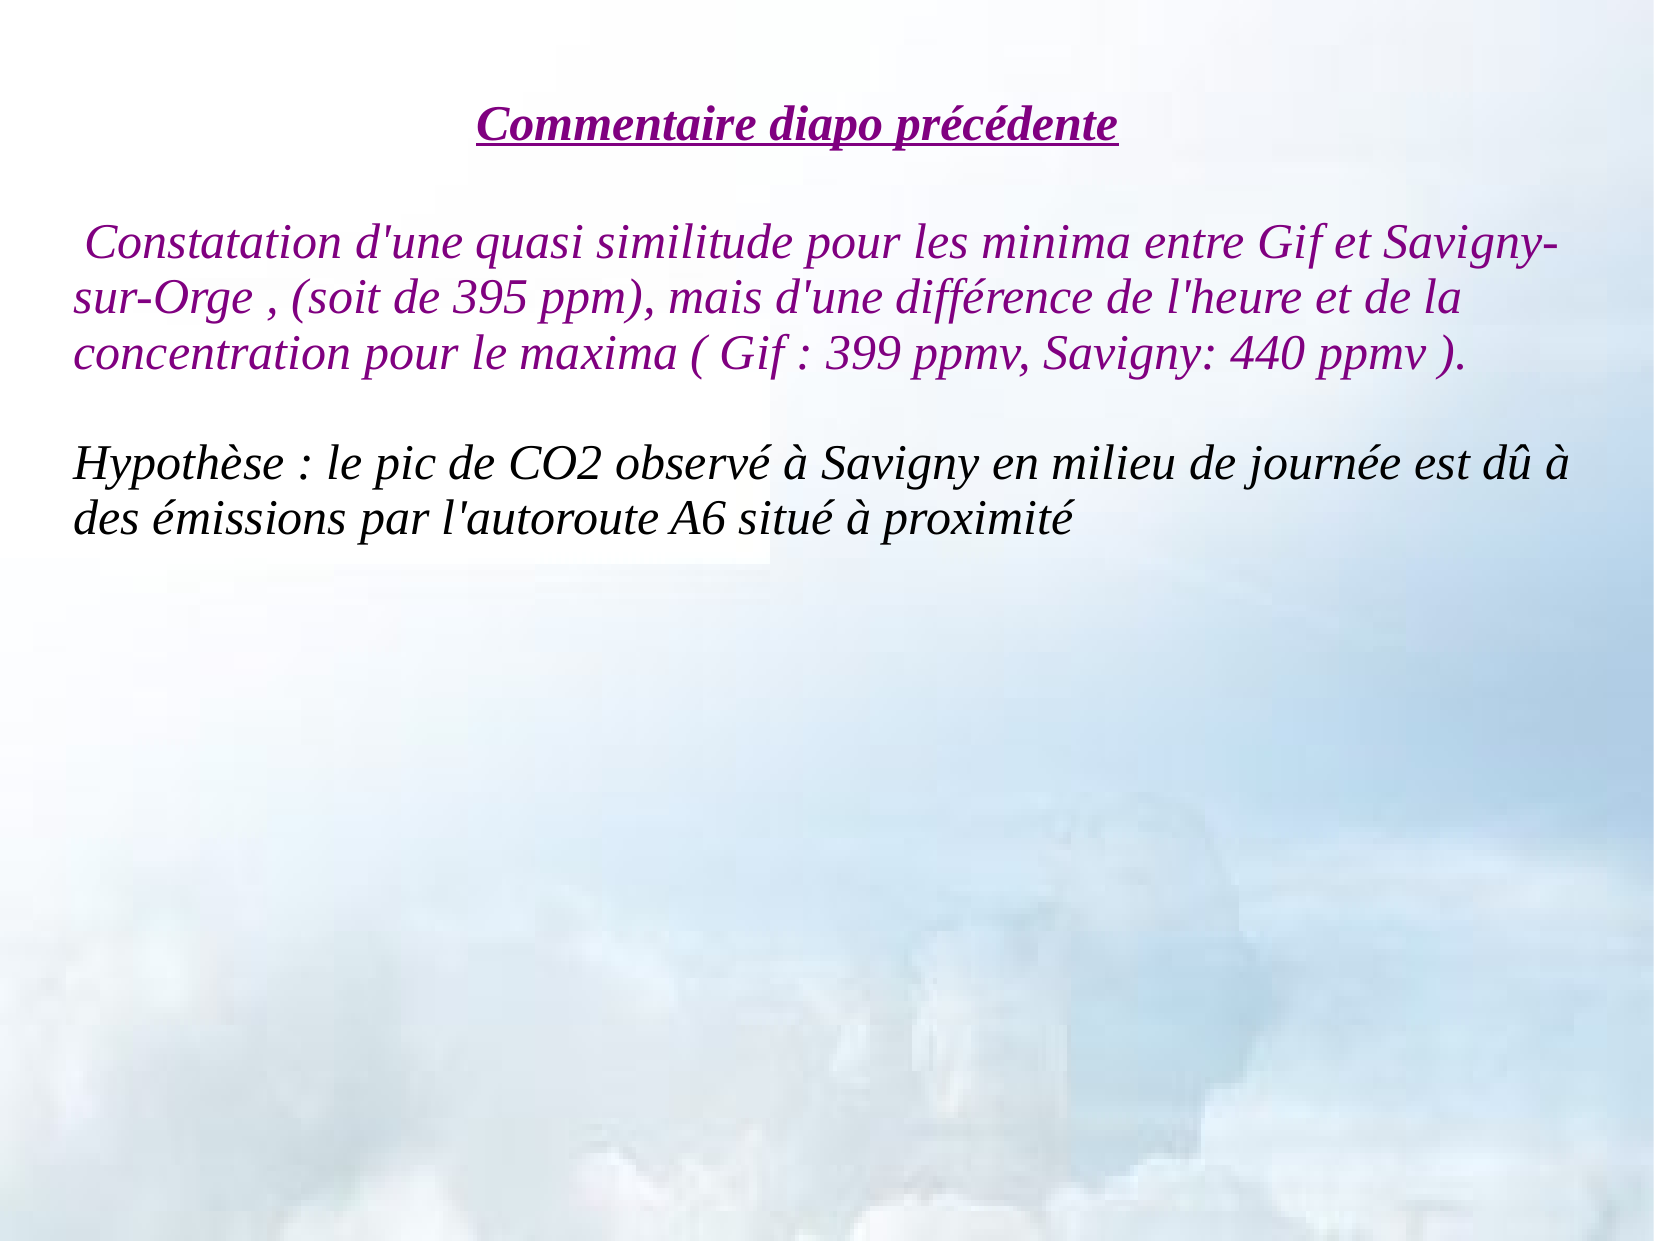

Commentaire diapo précédente
 Constatation d'une quasi similitude pour les minima entre Gif et Savigny-sur-Orge , (soit de 395 ppm), mais d'une différence de l'heure et de la concentration pour le maxima ( Gif : 399 ppmv, Savigny: 440 ppmv ).
Hypothèse : le pic de CO2 observé à Savigny en milieu de journée est dû à des émissions par l'autoroute A6 situé à proximité